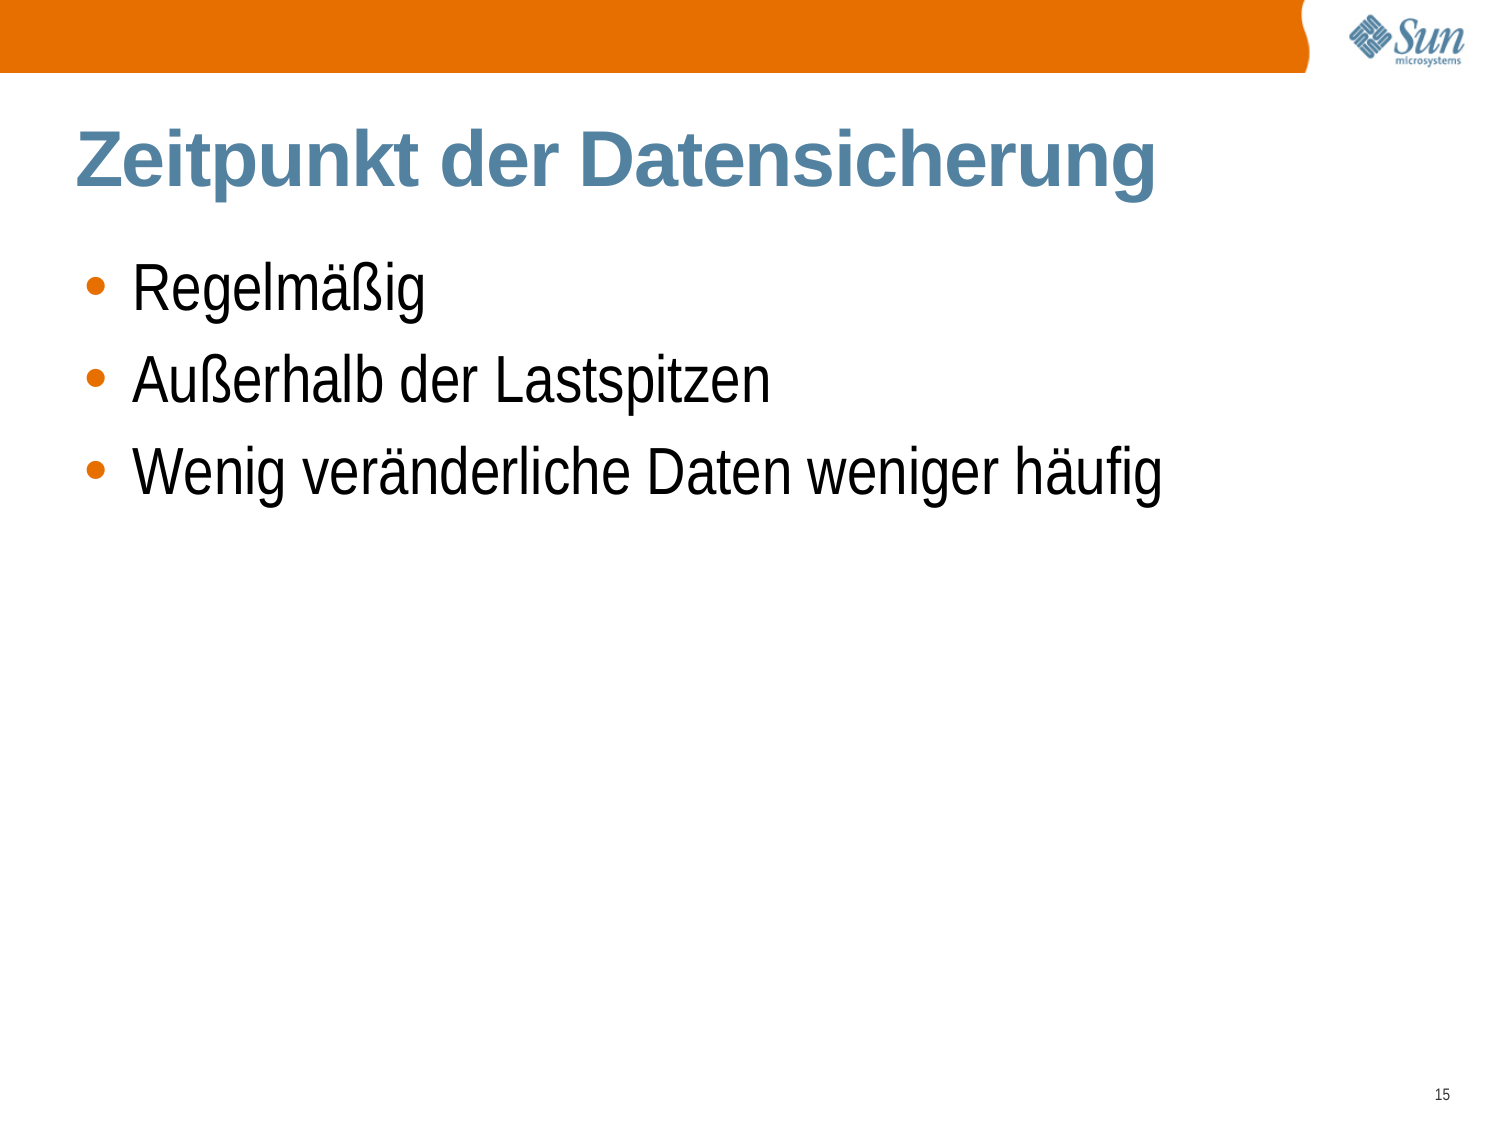

# Zeitpunkt der Datensicherung
Regelmäßig
Außerhalb der Lastspitzen
Wenig veränderliche Daten weniger häufig